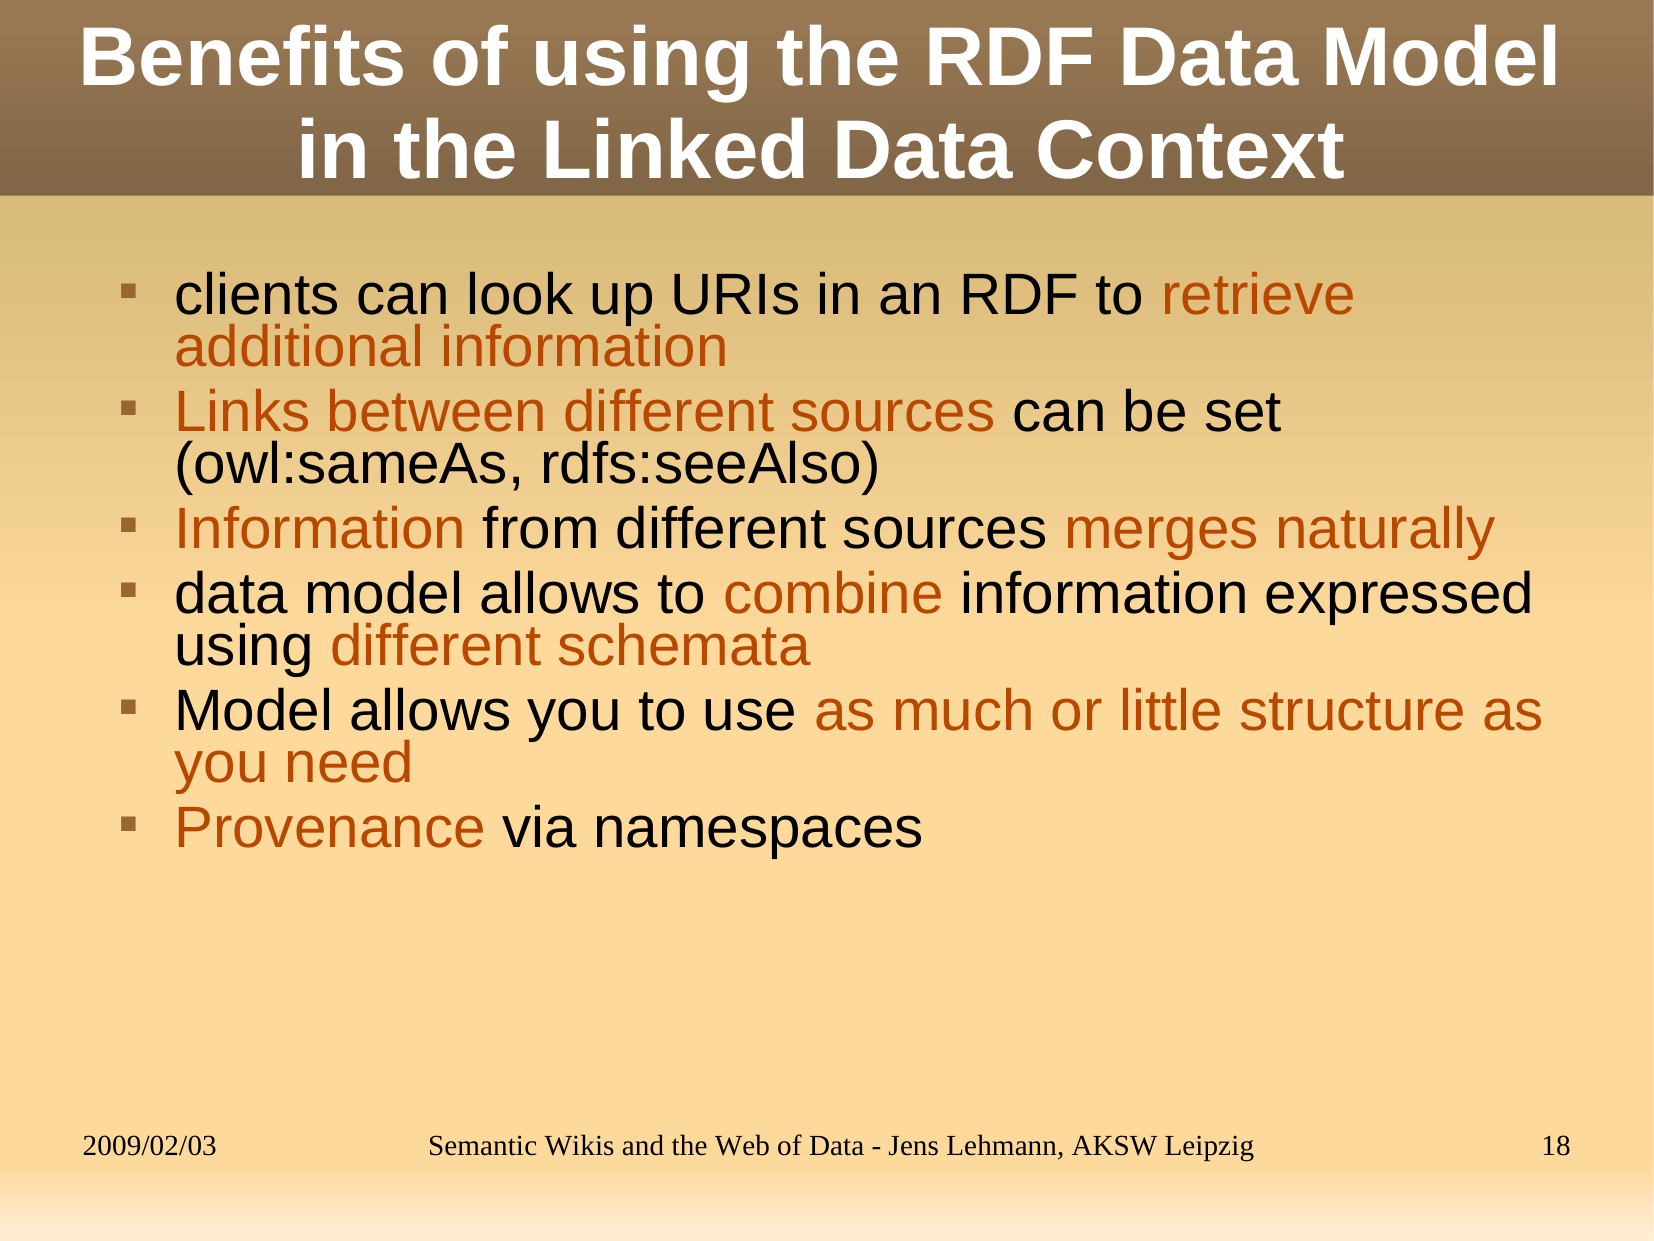

# Benefits of using the RDF Data Model in the Linked Data Context
clients can look up URIs in an RDF to retrieve additional information
Links between different sources can be set (owl:sameAs, rdfs:seeAlso)
Information from different sources merges naturally
data model allows to combine information expressed using different schemata
Model allows you to use as much or little structure as you need
Provenance via namespaces
2009/02/03
Semantic Wikis and the Web of Data - Jens Lehmann, AKSW Leipzig
18